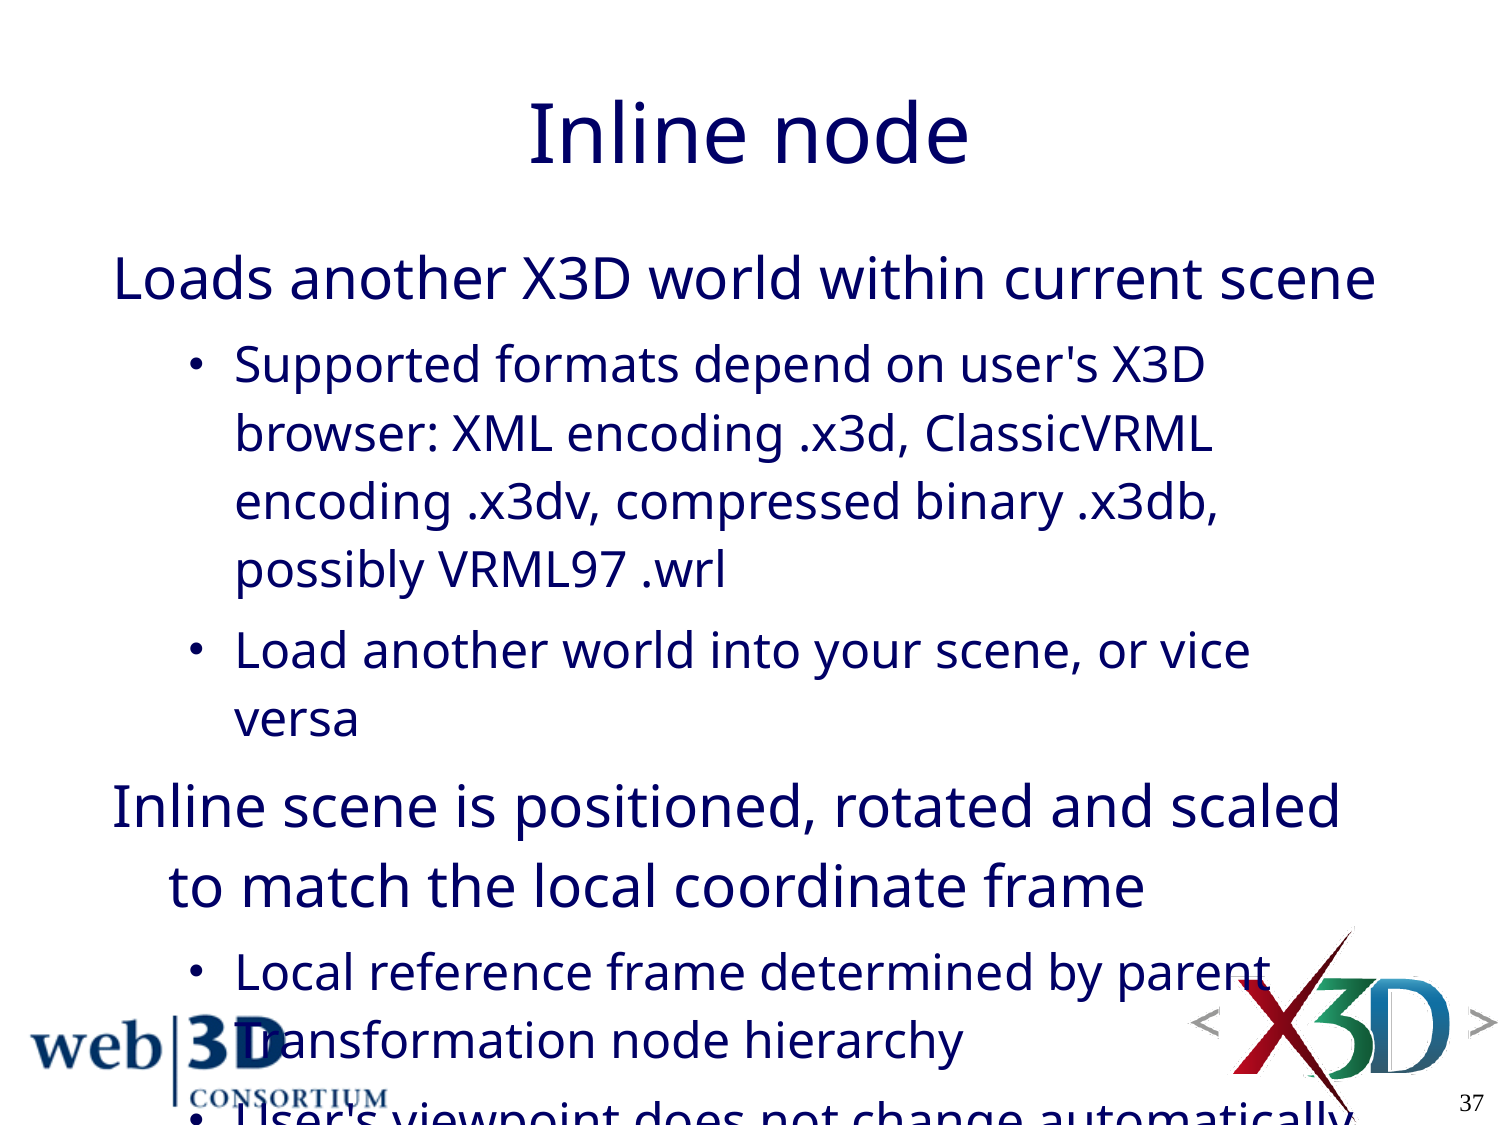

# Inline node
Loads another X3D world within current scene
Supported formats depend on user's X3D browser: XML encoding .x3d, ClassicVRML encoding .x3dv, compressed binary .x3db, possibly VRML97 .wrl
Load another world into your scene, or vice versa
Inline scene is positioned, rotated and scaled to match the local coordinate frame
Local reference frame determined by parent Transformation node hierarchy
User's viewpoint does not change automatically to the loaded Inline scene's default Viewpoint